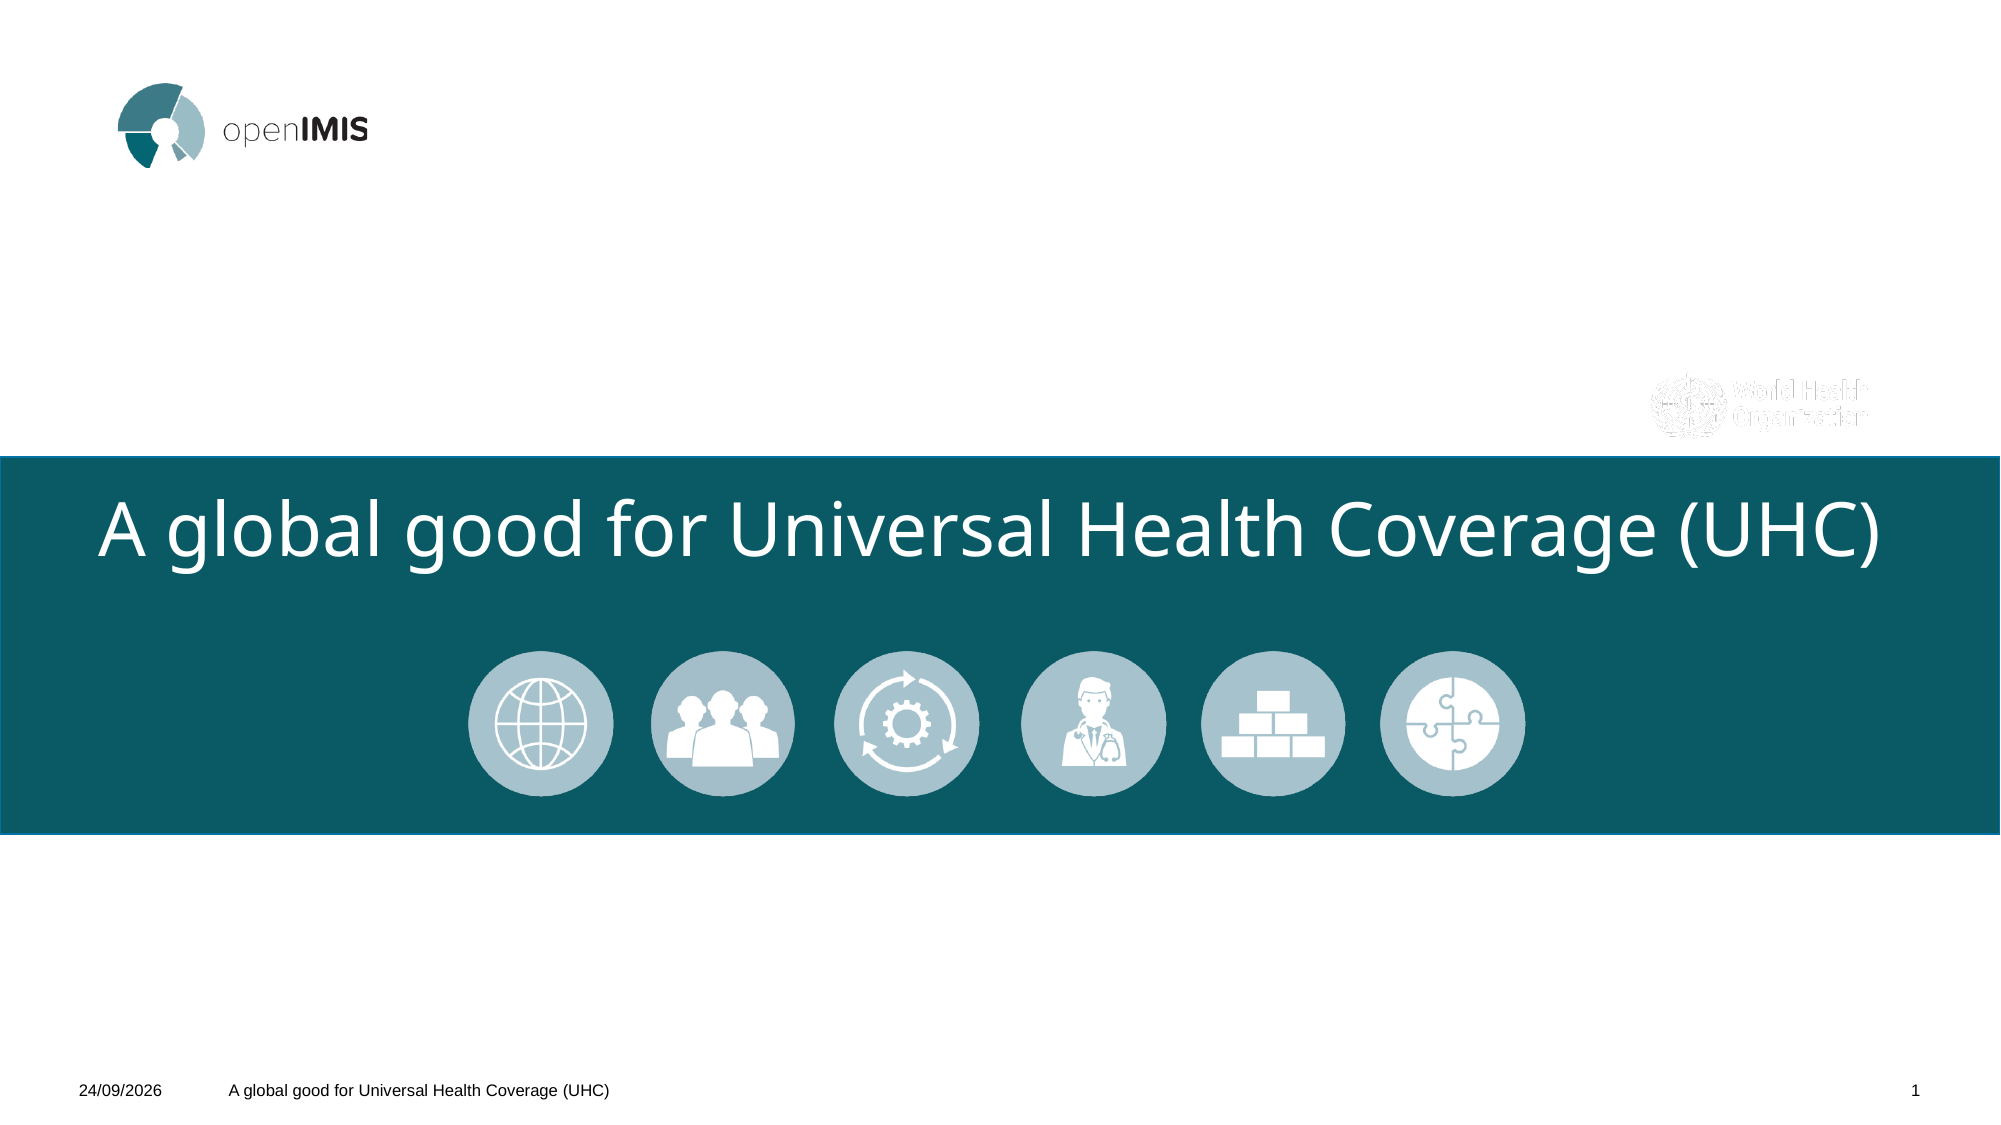

A global good for Universal Health Coverage (UHC)
A global good for Universal Health Coverage (UHC)